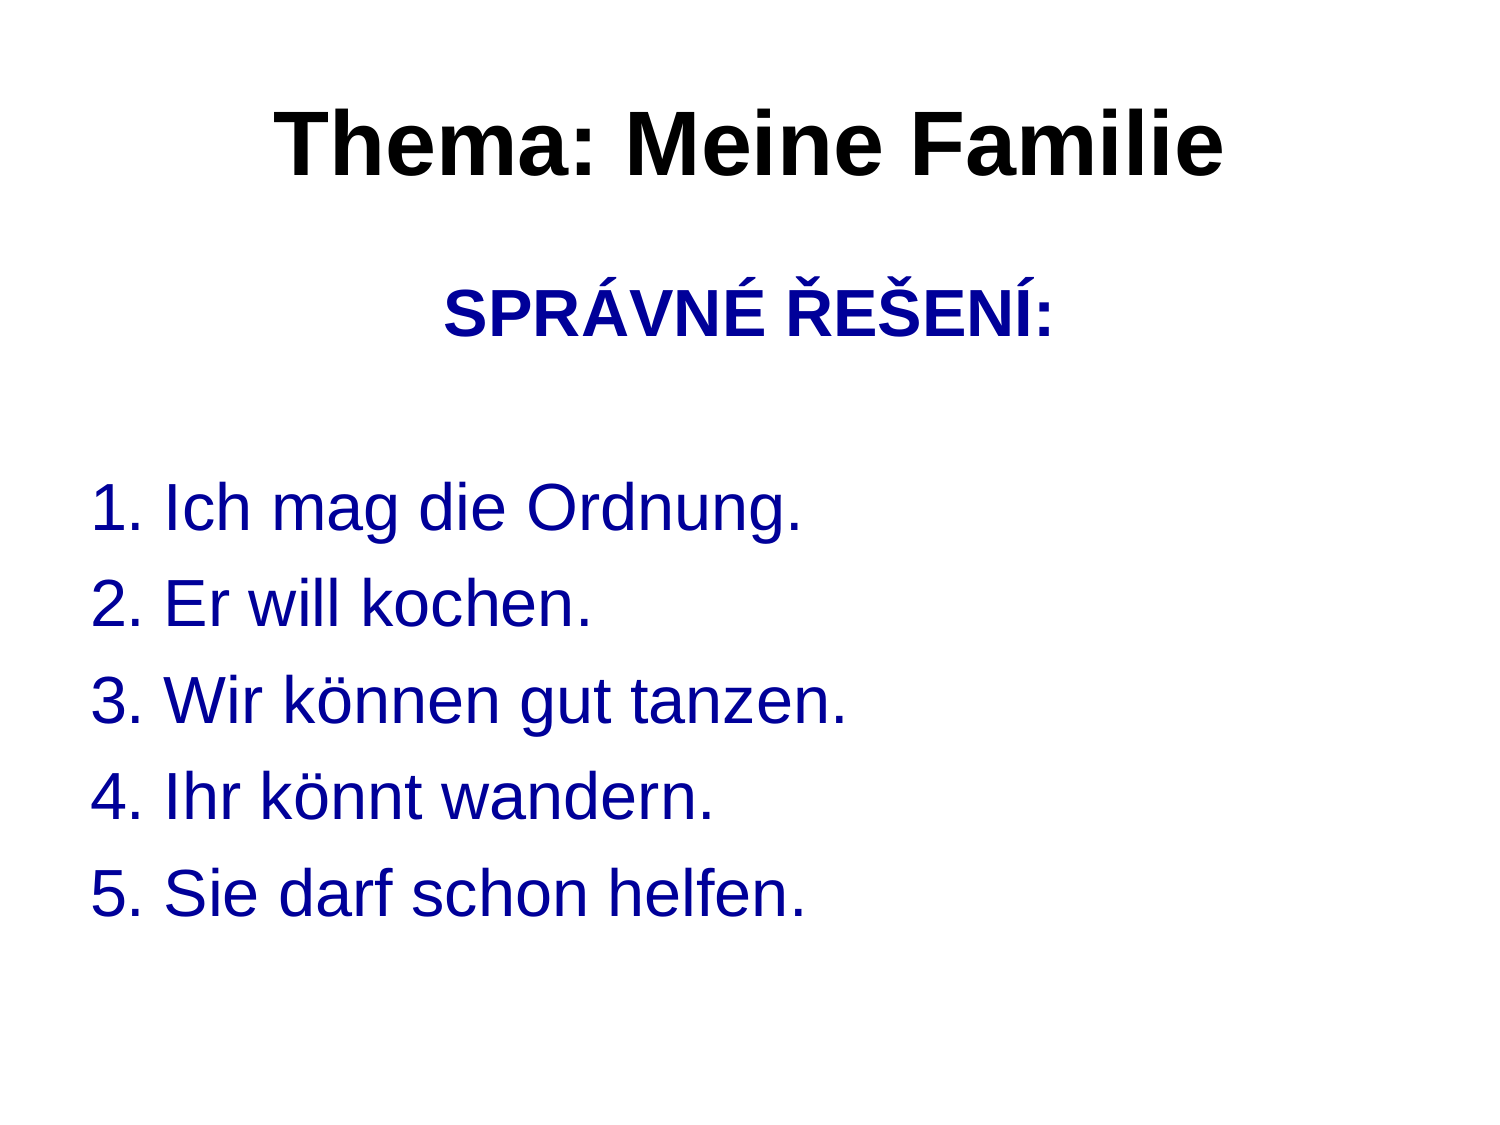

# Thema: Meine Familie
SPRÁVNÉ ŘEŠENÍ:
1. Ich mag die Ordnung.
2. Er will kochen.
3. Wir können gut tanzen.
4. Ihr könnt wandern.
5. Sie darf schon helfen.